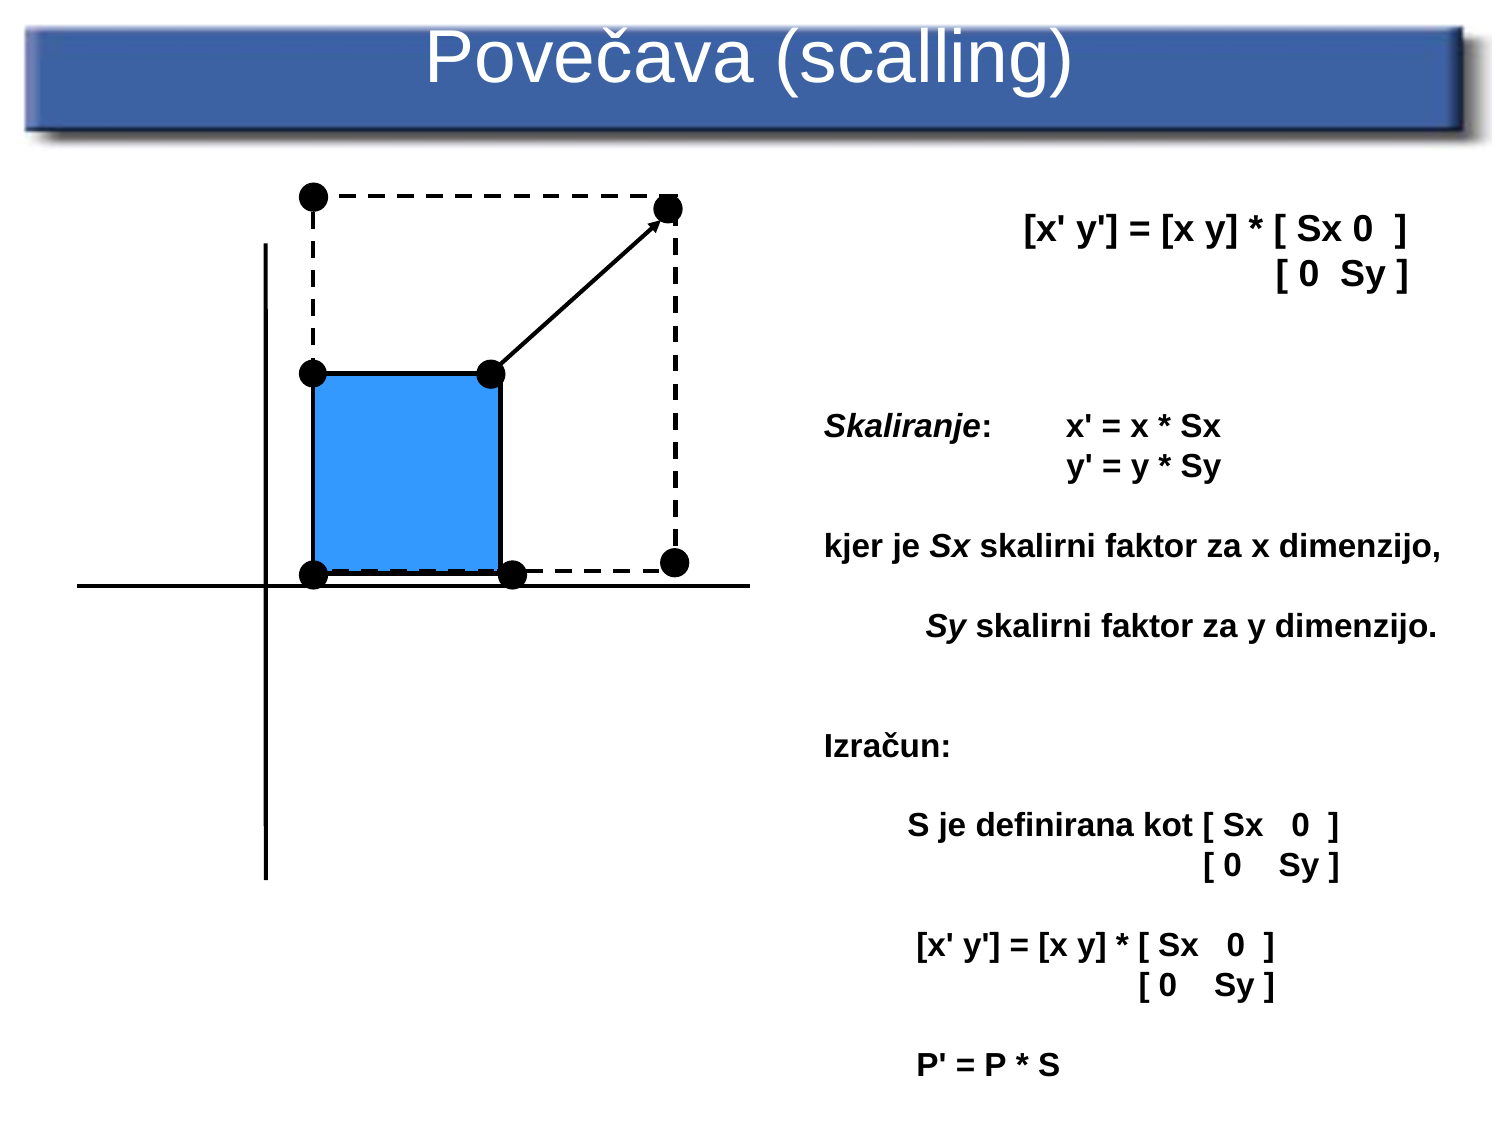

Povečava (scalling)
[x' y'] = [x y] * [ Sx 0 ]
 [ 0 Sy ]
Skaliranje: x' = x * Sx
	 y' = y * Sy
kjer je Sx skalirni faktor za x dimenzijo,
 Sy skalirni faktor za y dimenzijo.
Izračun:
 S je definirana kot [ Sx 0 ]
 [ 0 Sy ]
 [x' y'] = [x y] * [ Sx 0 ]
 [ 0 Sy ]
 P' = P * S